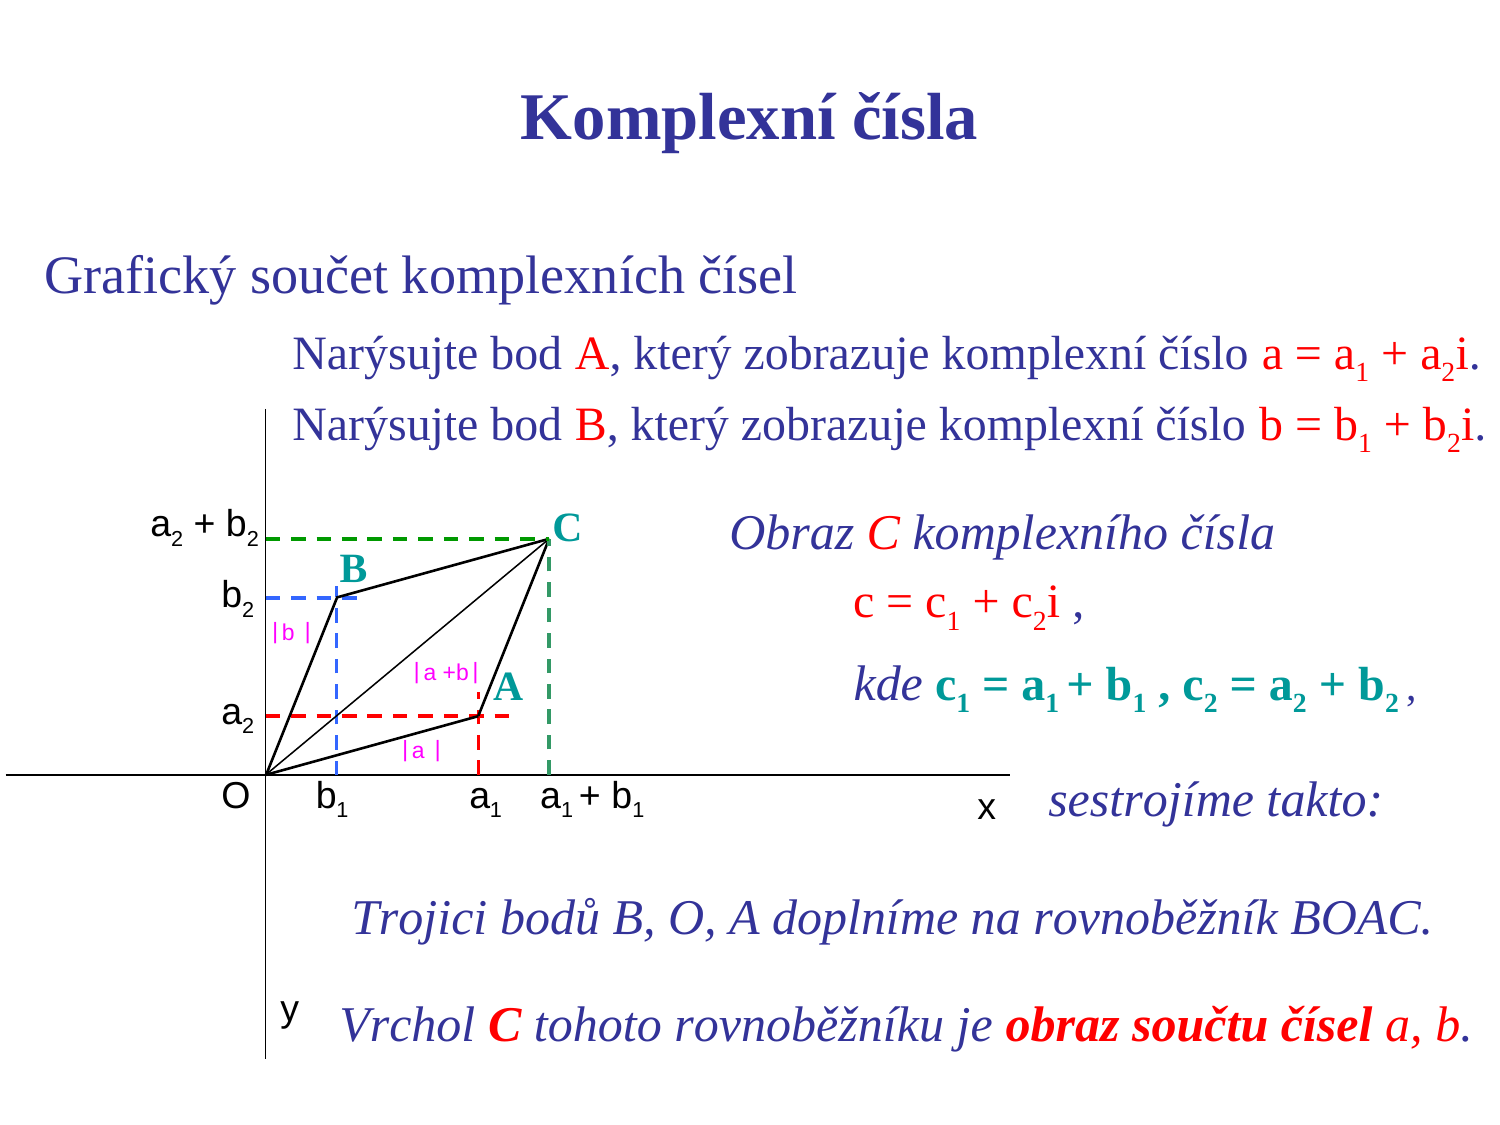

Komplexní čísla
Grafický součet komplexních čísel
Narýsujte bod A, který zobrazuje komplexní číslo a = a1 + a2i.
Narýsujte bod B, který zobrazuje komplexní číslo b = b1 + b2i.
a2 + b2
C
Obraz C komplexního čísla
B
b2
c = c1 + c2i ,
b 
kde c1 = a1 + b1 , c2 = a2 + b2 ,
a +b
A
a2
a 
sestrojíme takto:
O
b1
a1
a1 + b1
x
Trojici bodů B, O, A doplníme na rovnoběžník BOAC.
y
Vrchol C tohoto rovnoběžníku je obraz součtu čísel a, b.